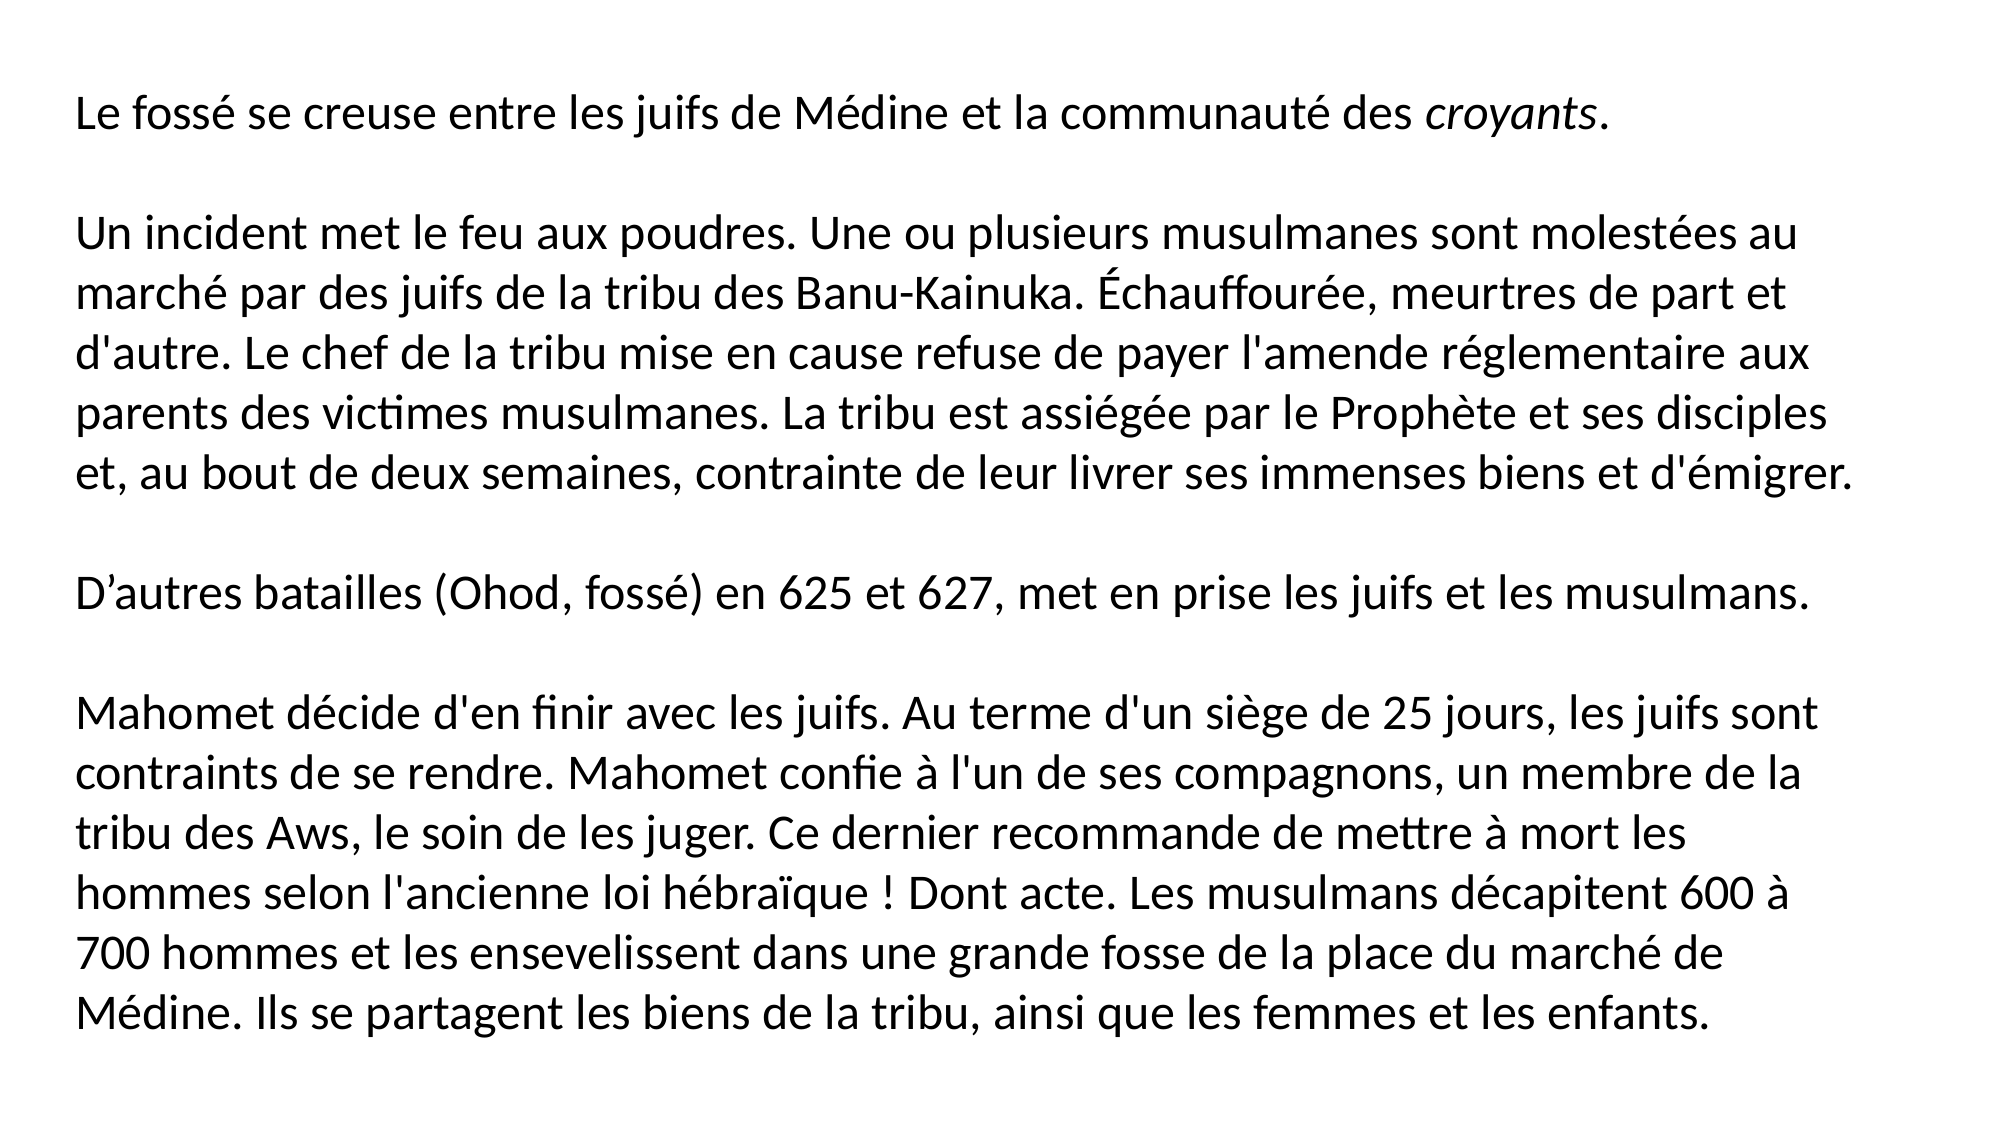

Le fossé se creuse entre les juifs de Médine et la communauté des croyants.
Un incident met le feu aux poudres. Une ou plusieurs musulmanes sont molestées au marché par des juifs de la tribu des Banu-Kainuka. Échauffourée, meurtres de part et d'autre. Le chef de la tribu mise en cause refuse de payer l'amende réglementaire aux parents des victimes musulmanes. La tribu est assiégée par le Prophète et ses disciples et, au bout de deux semaines, contrainte de leur livrer ses immenses biens et d'émigrer.
D’autres batailles (Ohod, fossé) en 625 et 627, met en prise les juifs et les musulmans.
Mahomet décide d'en finir avec les juifs. Au terme d'un siège de 25 jours, les juifs sont contraints de se rendre. Mahomet confie à l'un de ses compagnons, un membre de la tribu des Aws, le soin de les juger. Ce dernier recommande de mettre à mort les hommes selon l'ancienne loi hébraïque ! Dont acte. Les musulmans décapitent 600 à 700 hommes et les ensevelissent dans une grande fosse de la place du marché de Médine. Ils se partagent les biens de la tribu, ainsi que les femmes et les enfants.